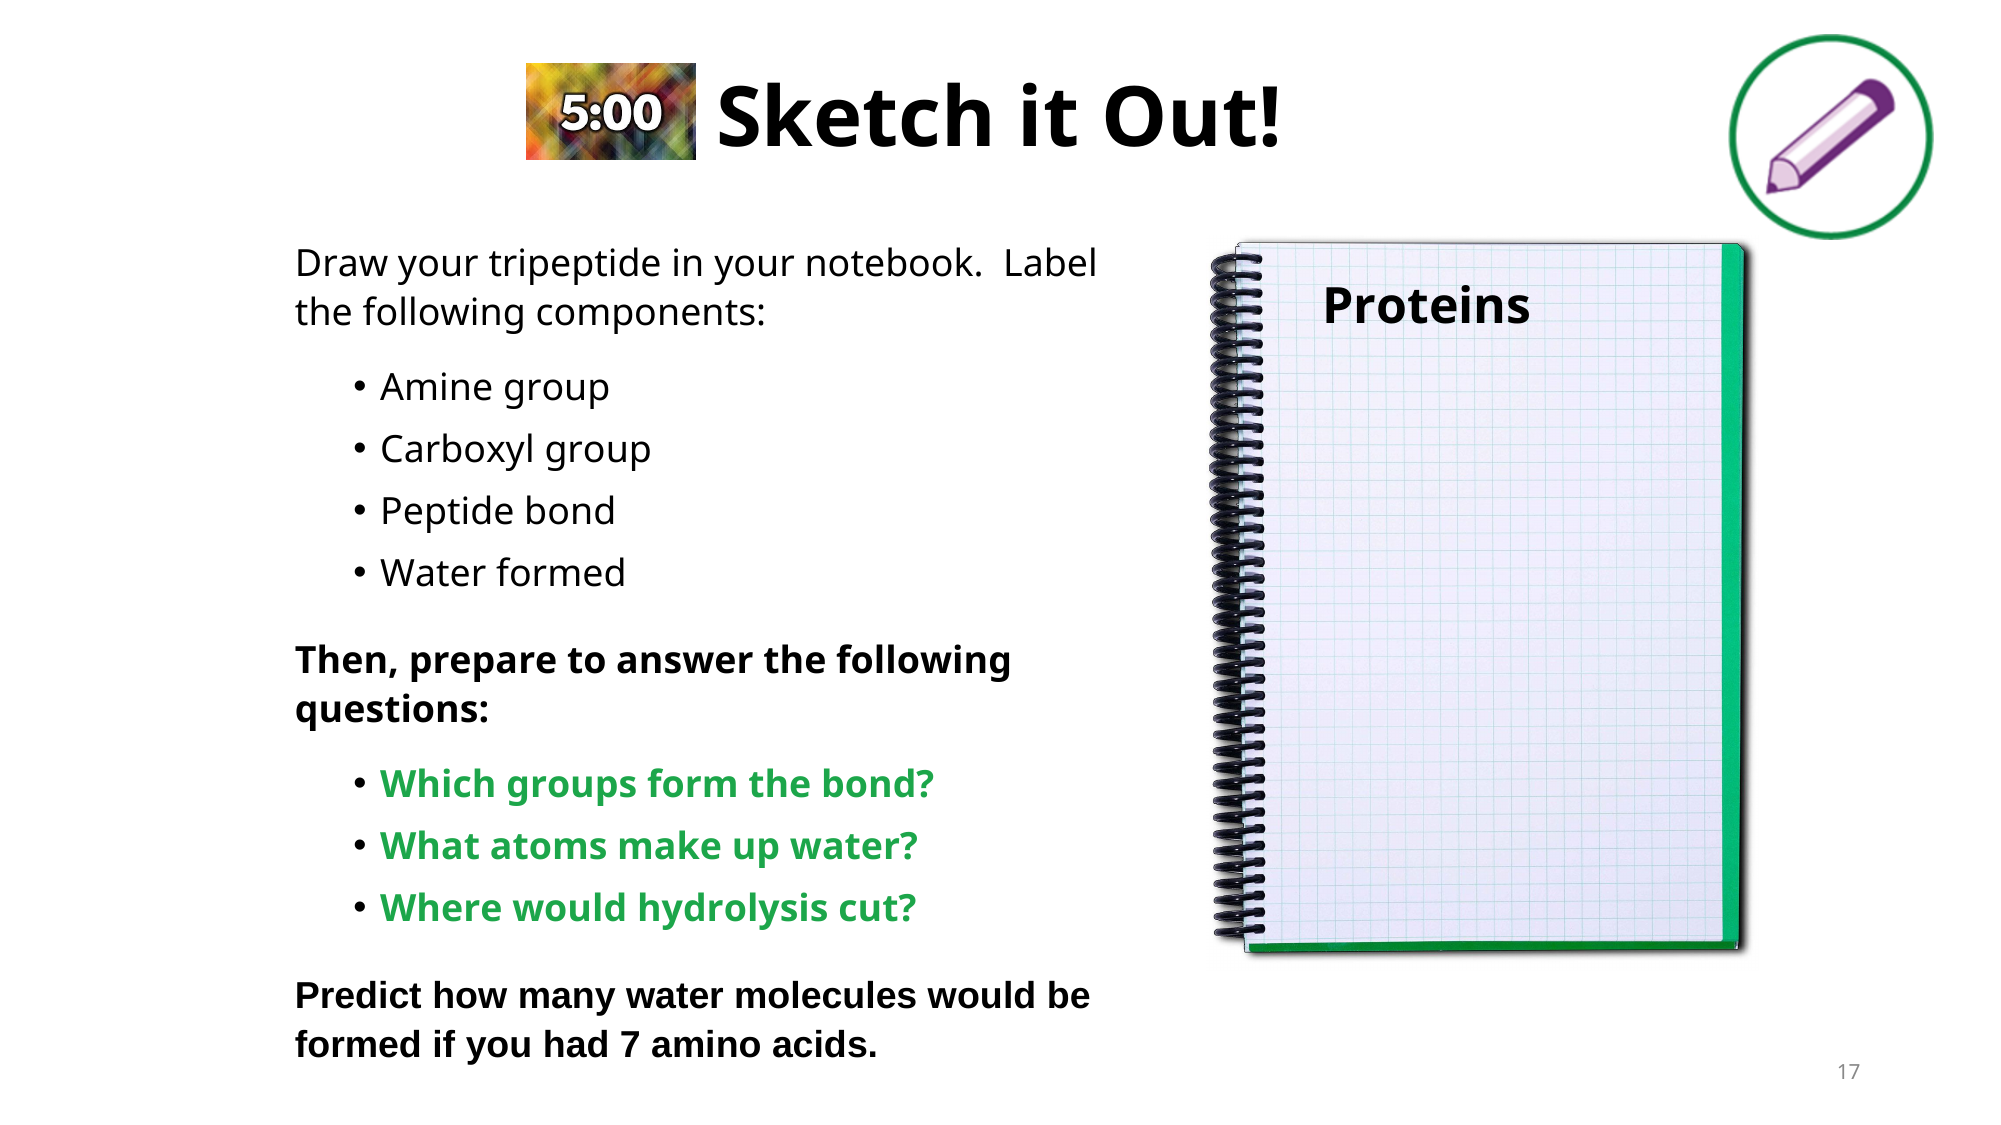

Sketch it Out!
Draw your tripeptide in your notebook. Label the following components:
Amine group
Carboxyl group
Peptide bond
Water formed
Then, prepare to answer the following questions:
Which groups form the bond?
What atoms make up water?
Where would hydrolysis cut?
Predict how many water molecules would be formed if you had 7 amino acids.
Proteins